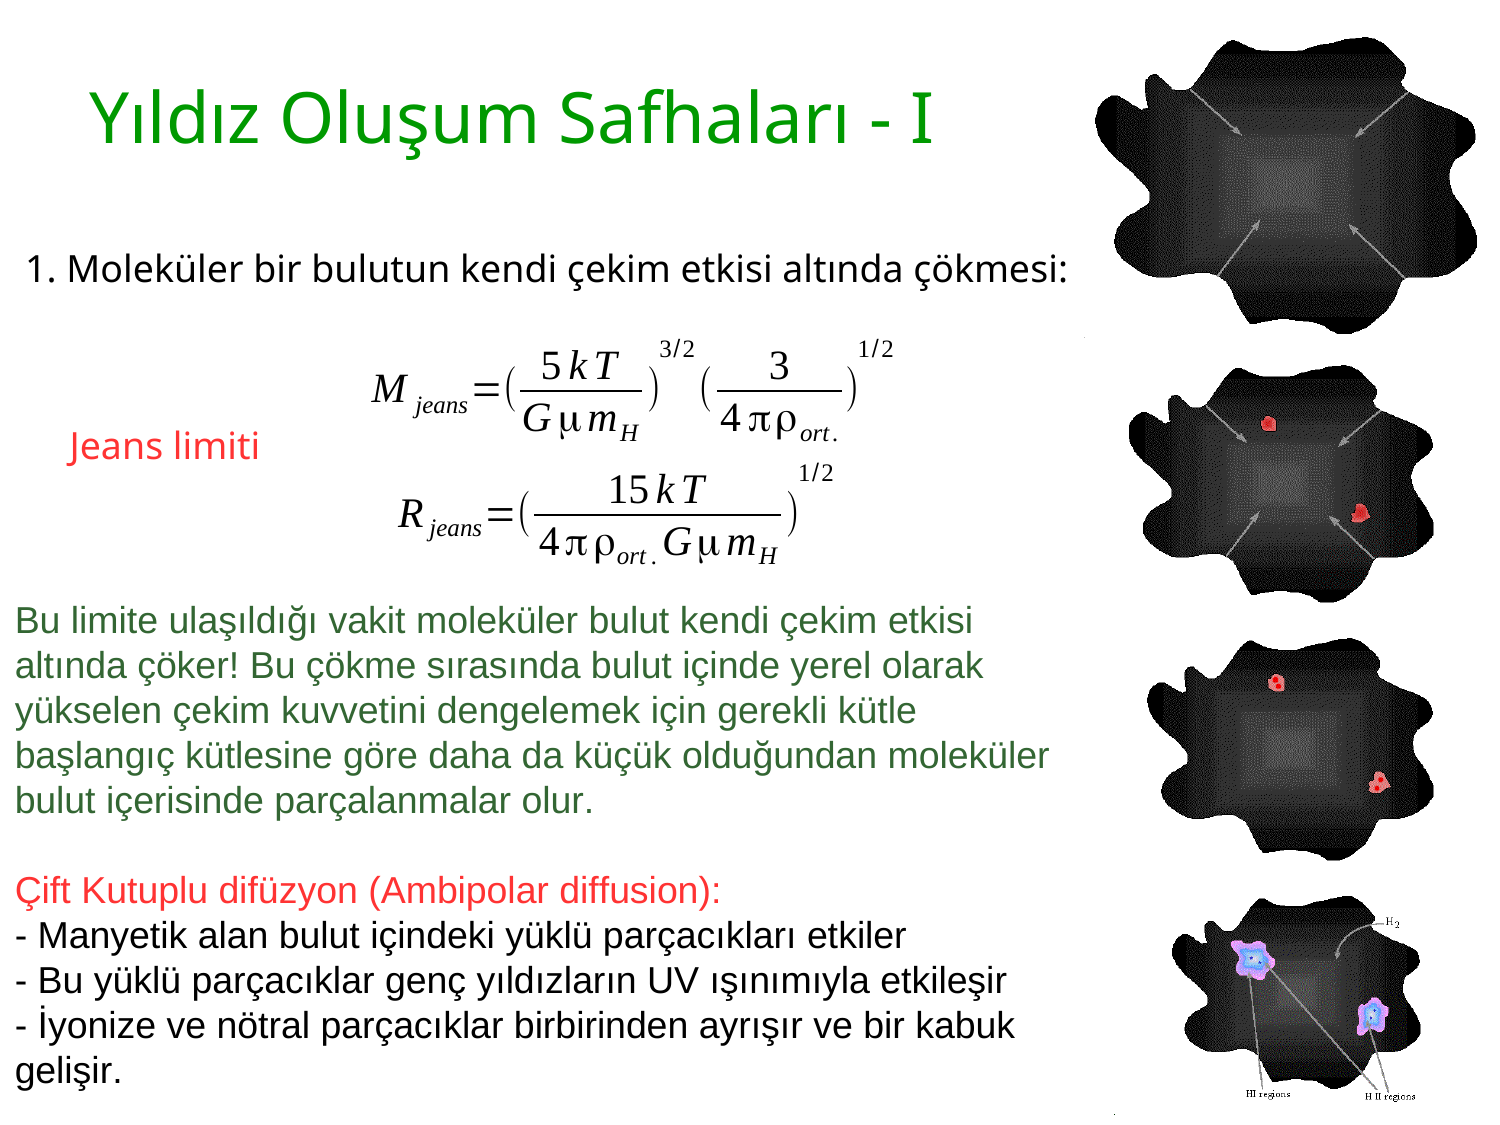

# Yıldız Oluşum Safhaları - I
1. Moleküler bir bulutun kendi çekim etkisi altında çökmesi:
Jeans limiti
Bu limite ulaşıldığı vakit moleküler bulut kendi çekim etkisi altında çöker! Bu çökme sırasında bulut içinde yerel olarak yükselen çekim kuvvetini dengelemek için gerekli kütle başlangıç kütlesine göre daha da küçük olduğundan moleküler bulut içerisinde parçalanmalar olur.
Çift Kutuplu difüzyon (Ambipolar diffusion):
- Manyetik alan bulut içindeki yüklü parçacıkları etkiler
- Bu yüklü parçacıklar genç yıldızların UV ışınımıyla etkileşir
- İyonize ve nötral parçacıklar birbirinden ayrışır ve bir kabuk gelişir.